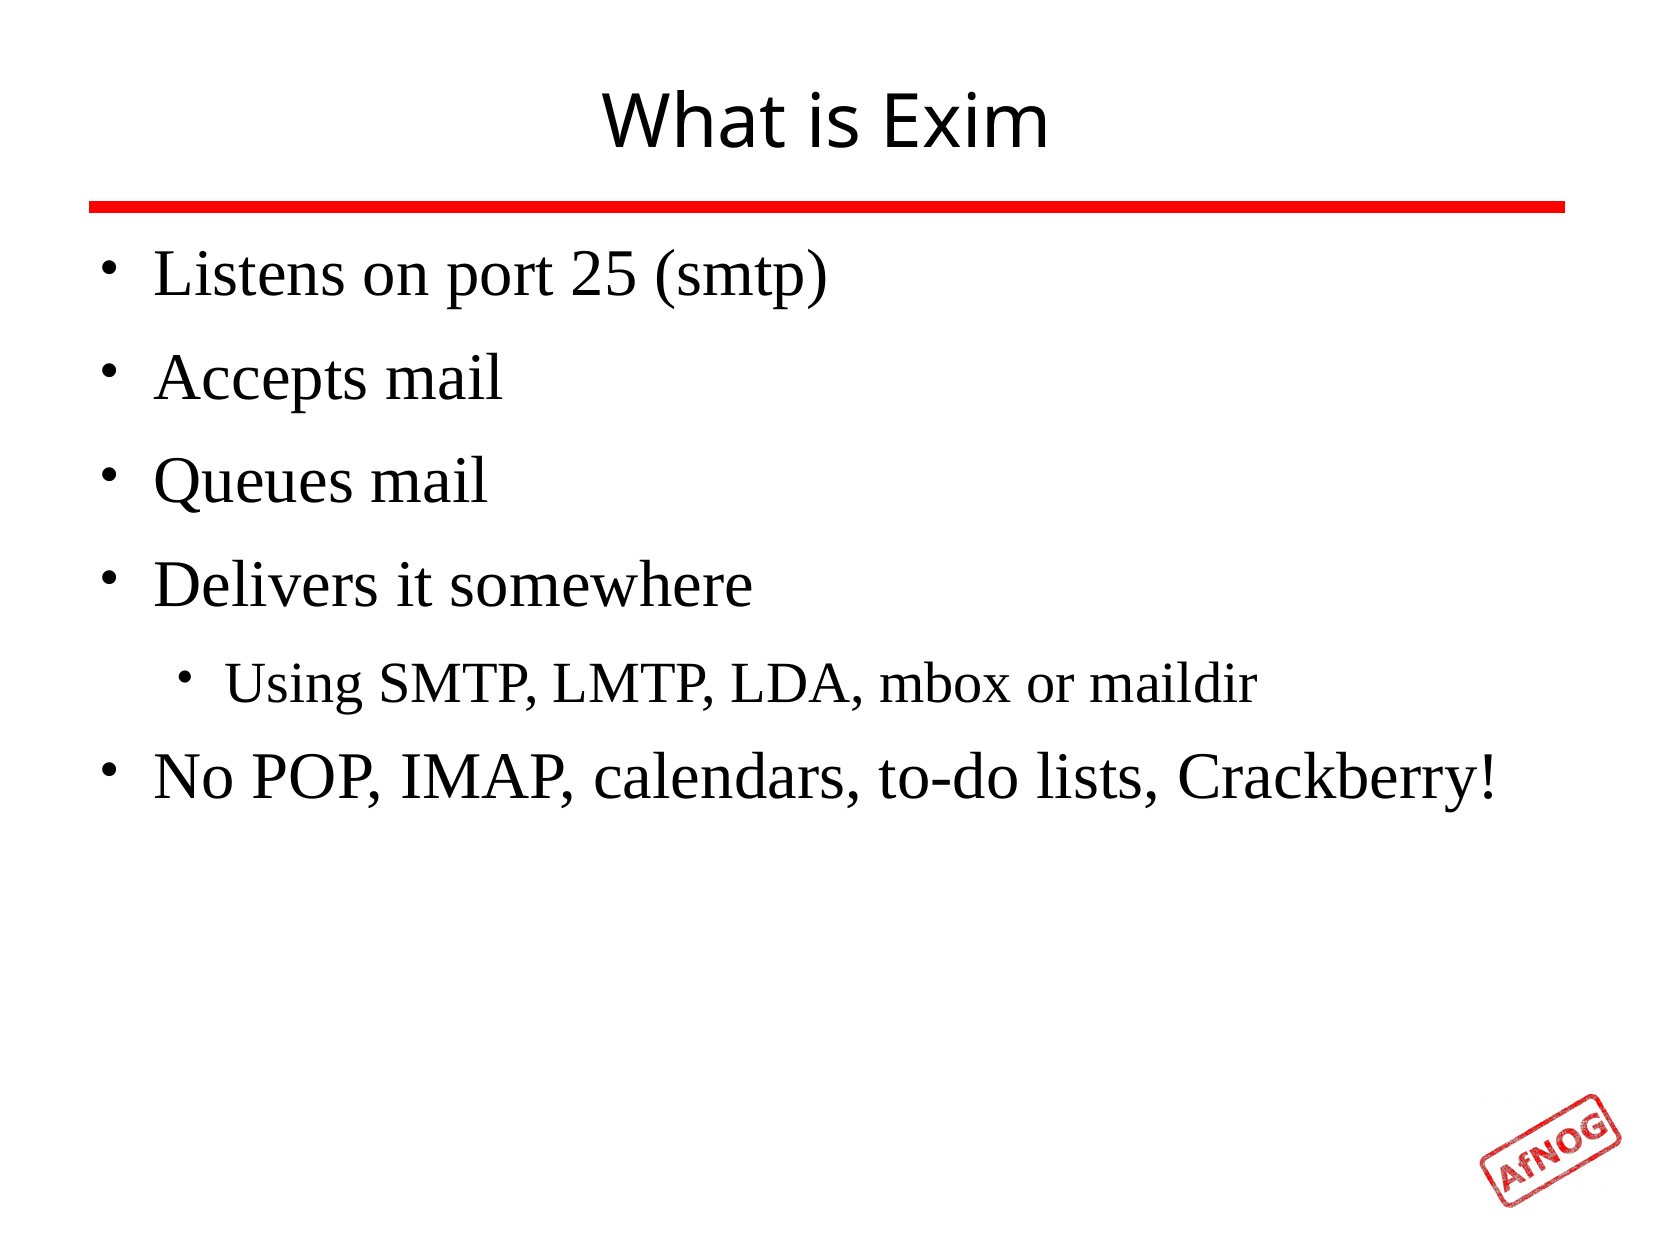

# What is Exim
Listens on port 25 (smtp)
Accepts mail
Queues mail
Delivers it somewhere
Using SMTP, LMTP, LDA, mbox or maildir
No POP, IMAP, calendars, to-do lists, Crackberry!